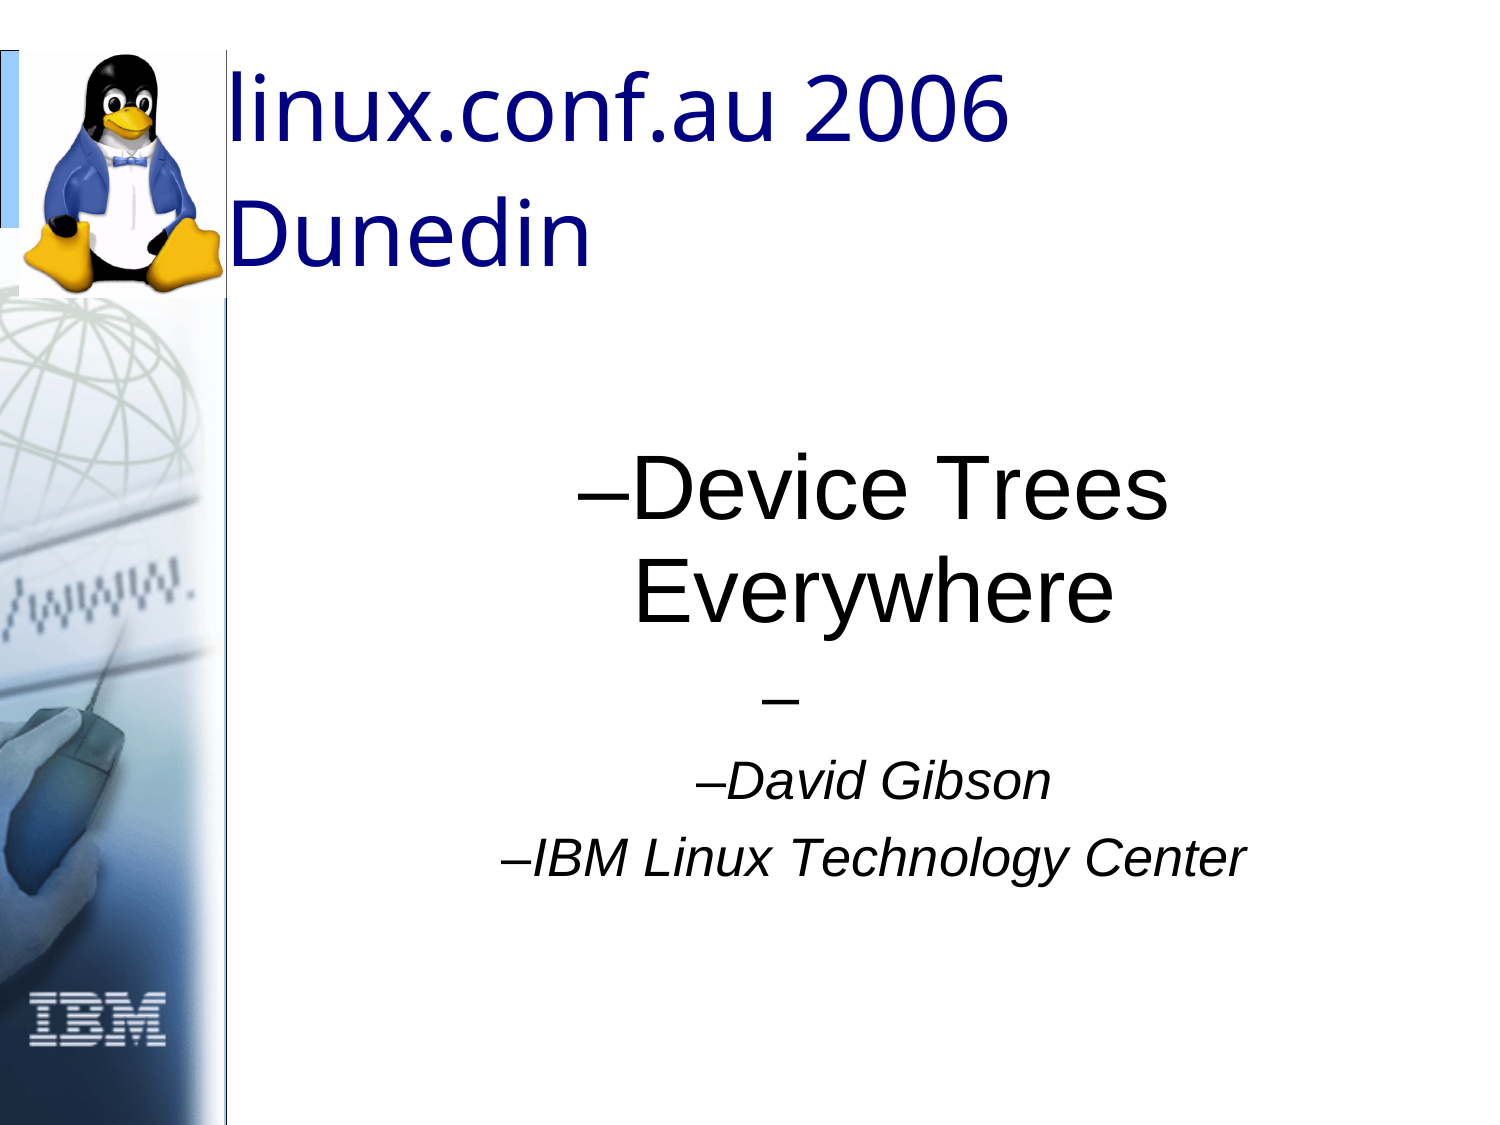

# linux.conf.au 2006 Dunedin
Device Trees Everywhere
David Gibson
IBM Linux Technology Center